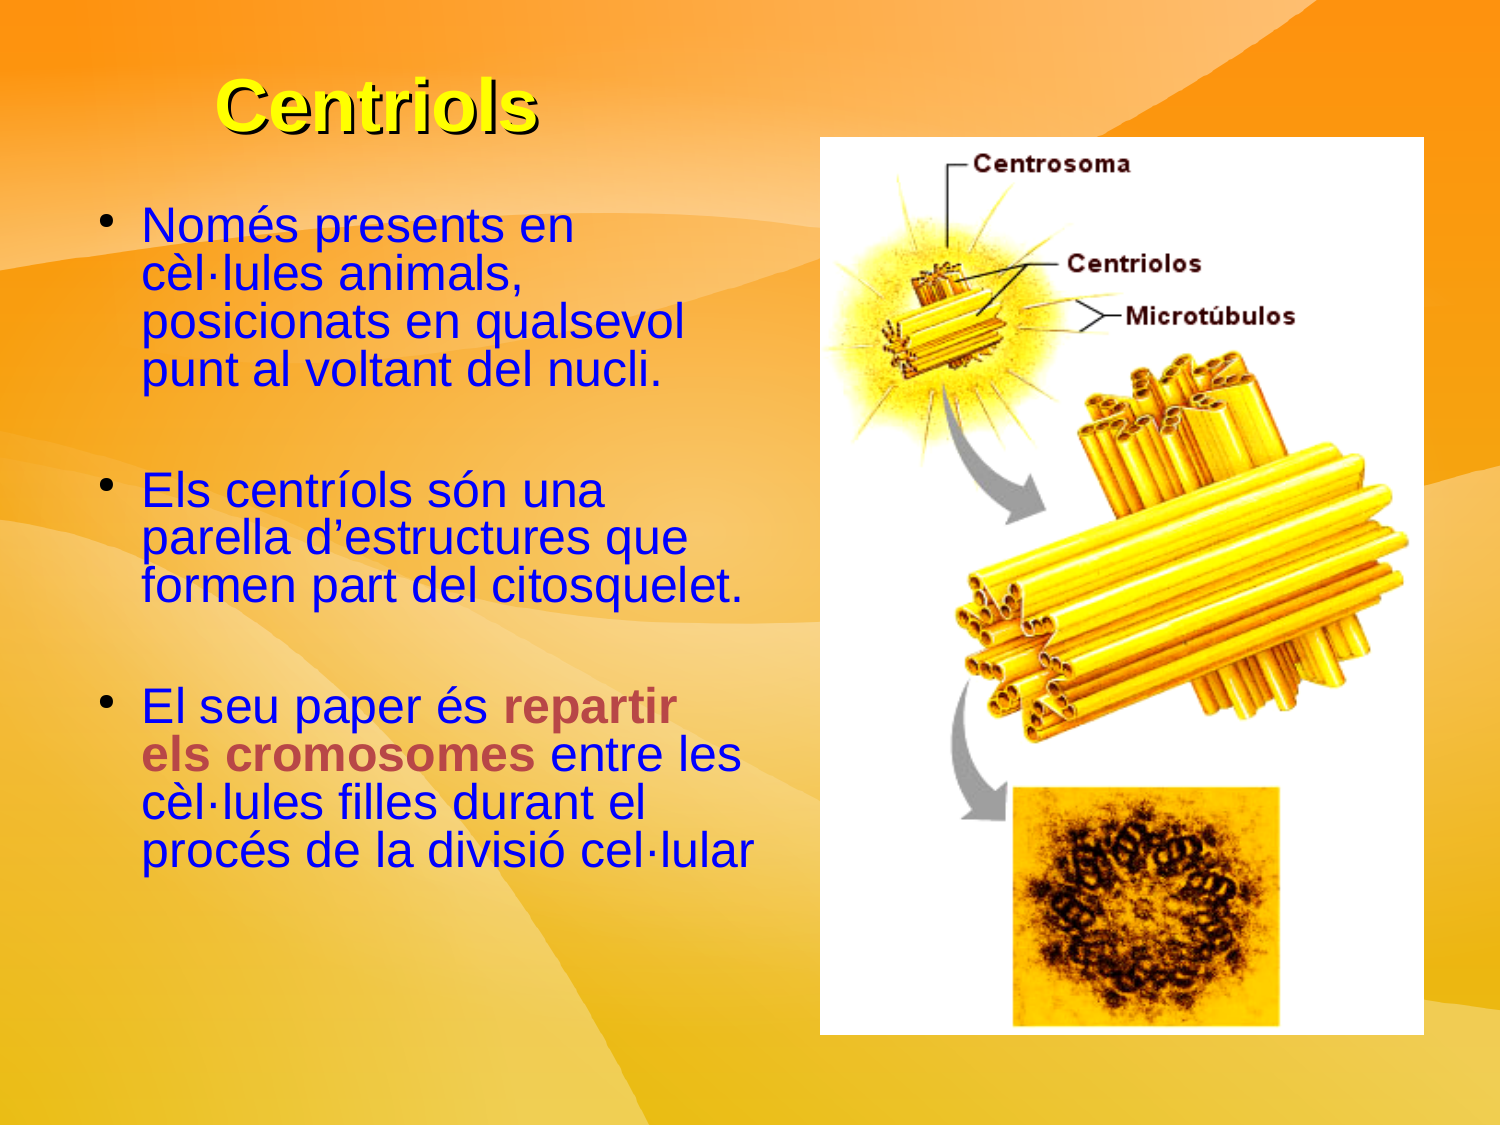

# Centriols
Només presents en cèl·lules animals, posicionats en qualsevol punt al voltant del nucli.
Els centríols són una parella d’estructures que formen part del citosquelet.
El seu paper és repartir els cromosomes entre les cèl·lules filles durant el procés de la divisió cel·lular